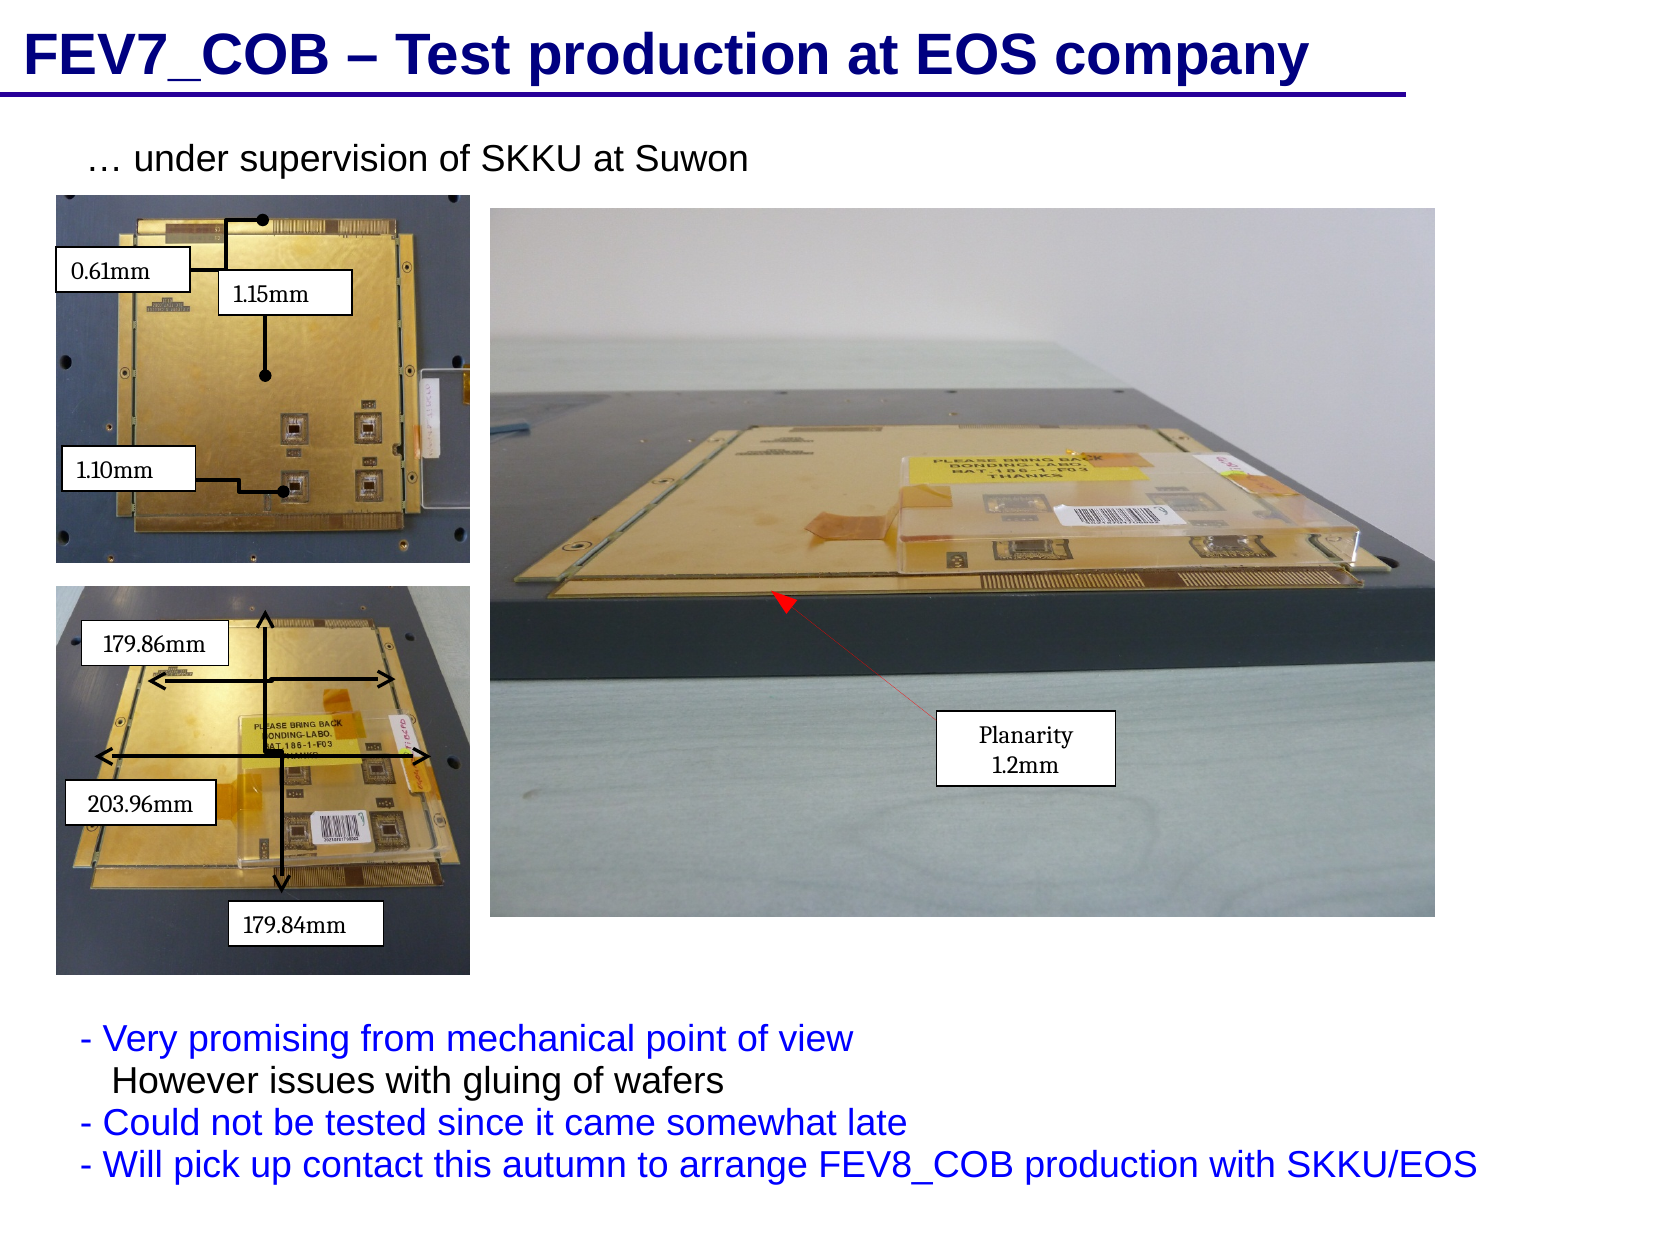

# FEV7_COB – Test production at EOS company
… under supervision of SKKU at Suwon
0.61mm
1.15mm
1.10mm
179.86mm
Planarity 1.2mm
203.96mm
179.84mm
- Very promising from mechanical point of view
 However issues with gluing of wafers
- Could not be tested since it came somewhat late
- Will pick up contact this autumn to arrange FEV8_COB production with SKKU/EOS